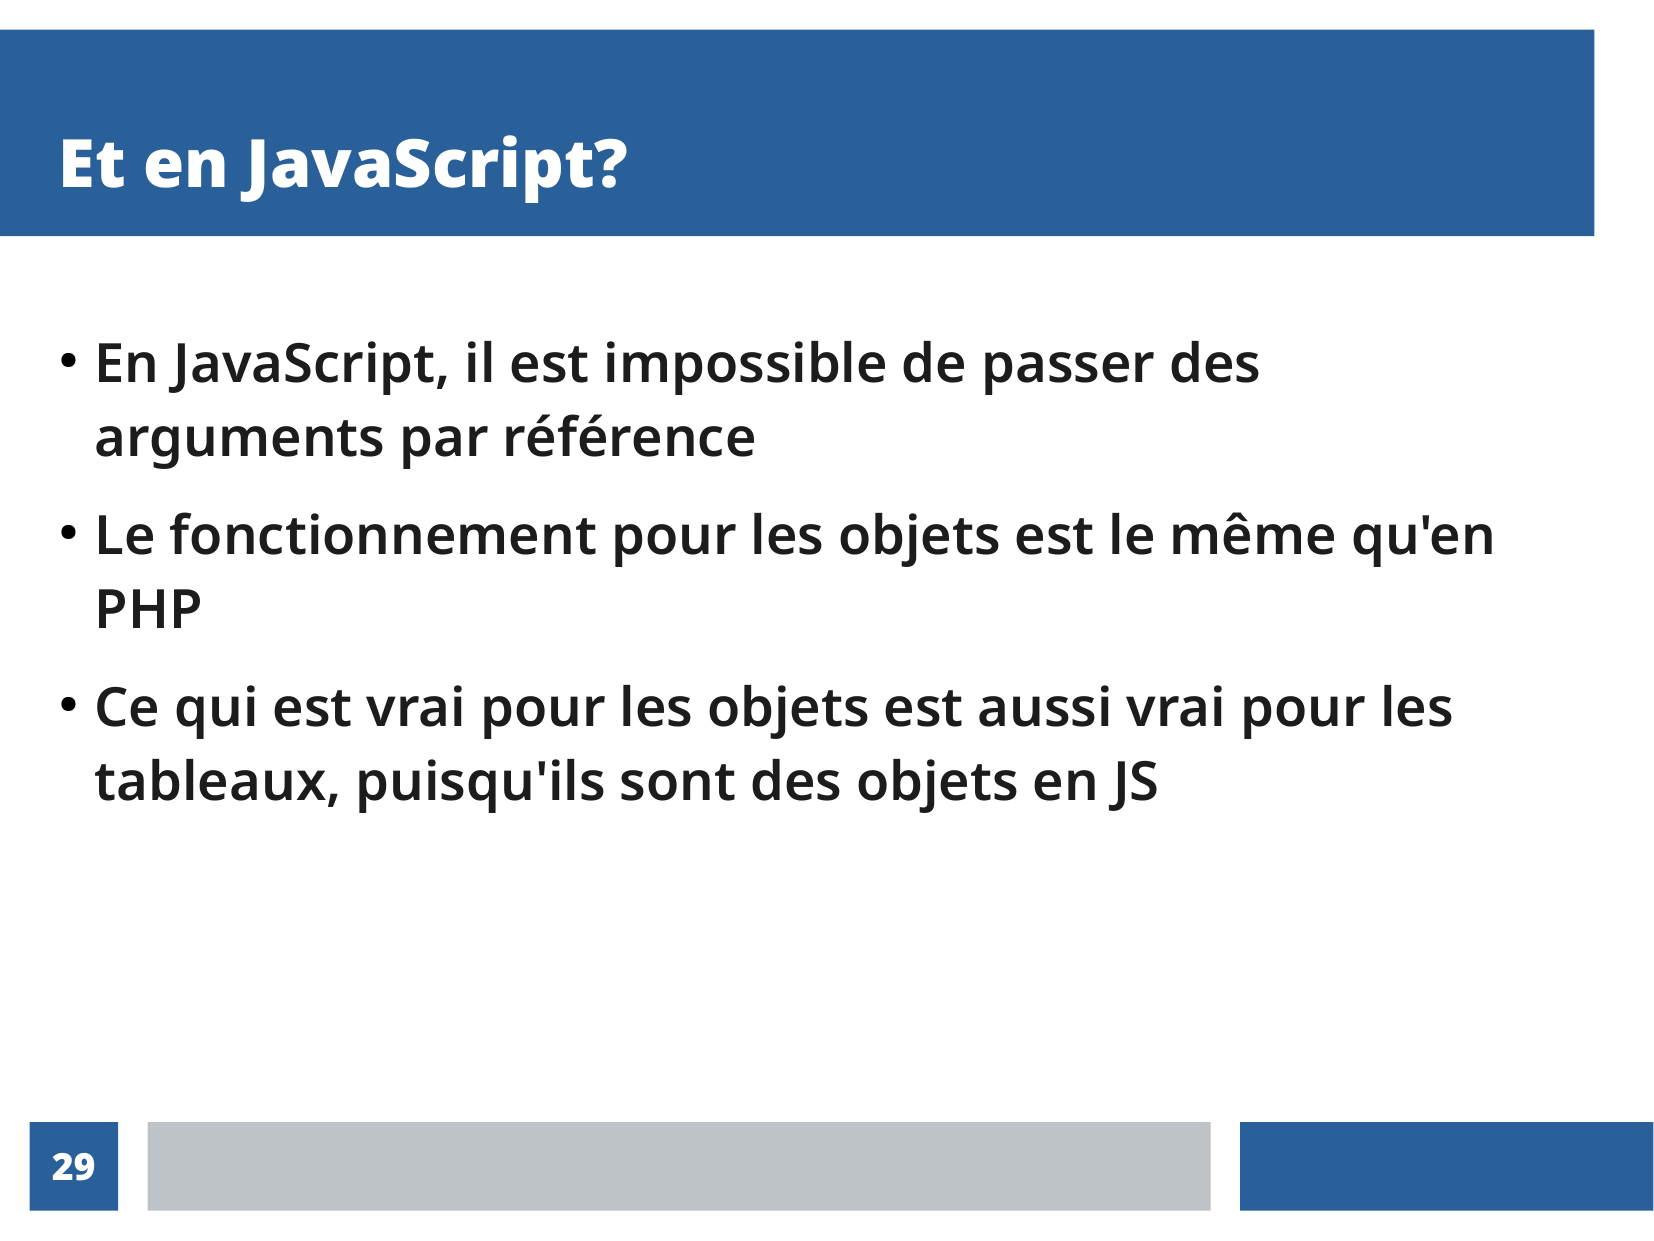

# Et en JavaScript?
En JavaScript, il est impossible de passer des arguments par référence
Le fonctionnement pour les objets est le même qu'en PHP
Ce qui est vrai pour les objets est aussi vrai pour les tableaux, puisqu'ils sont des objets en JS
29